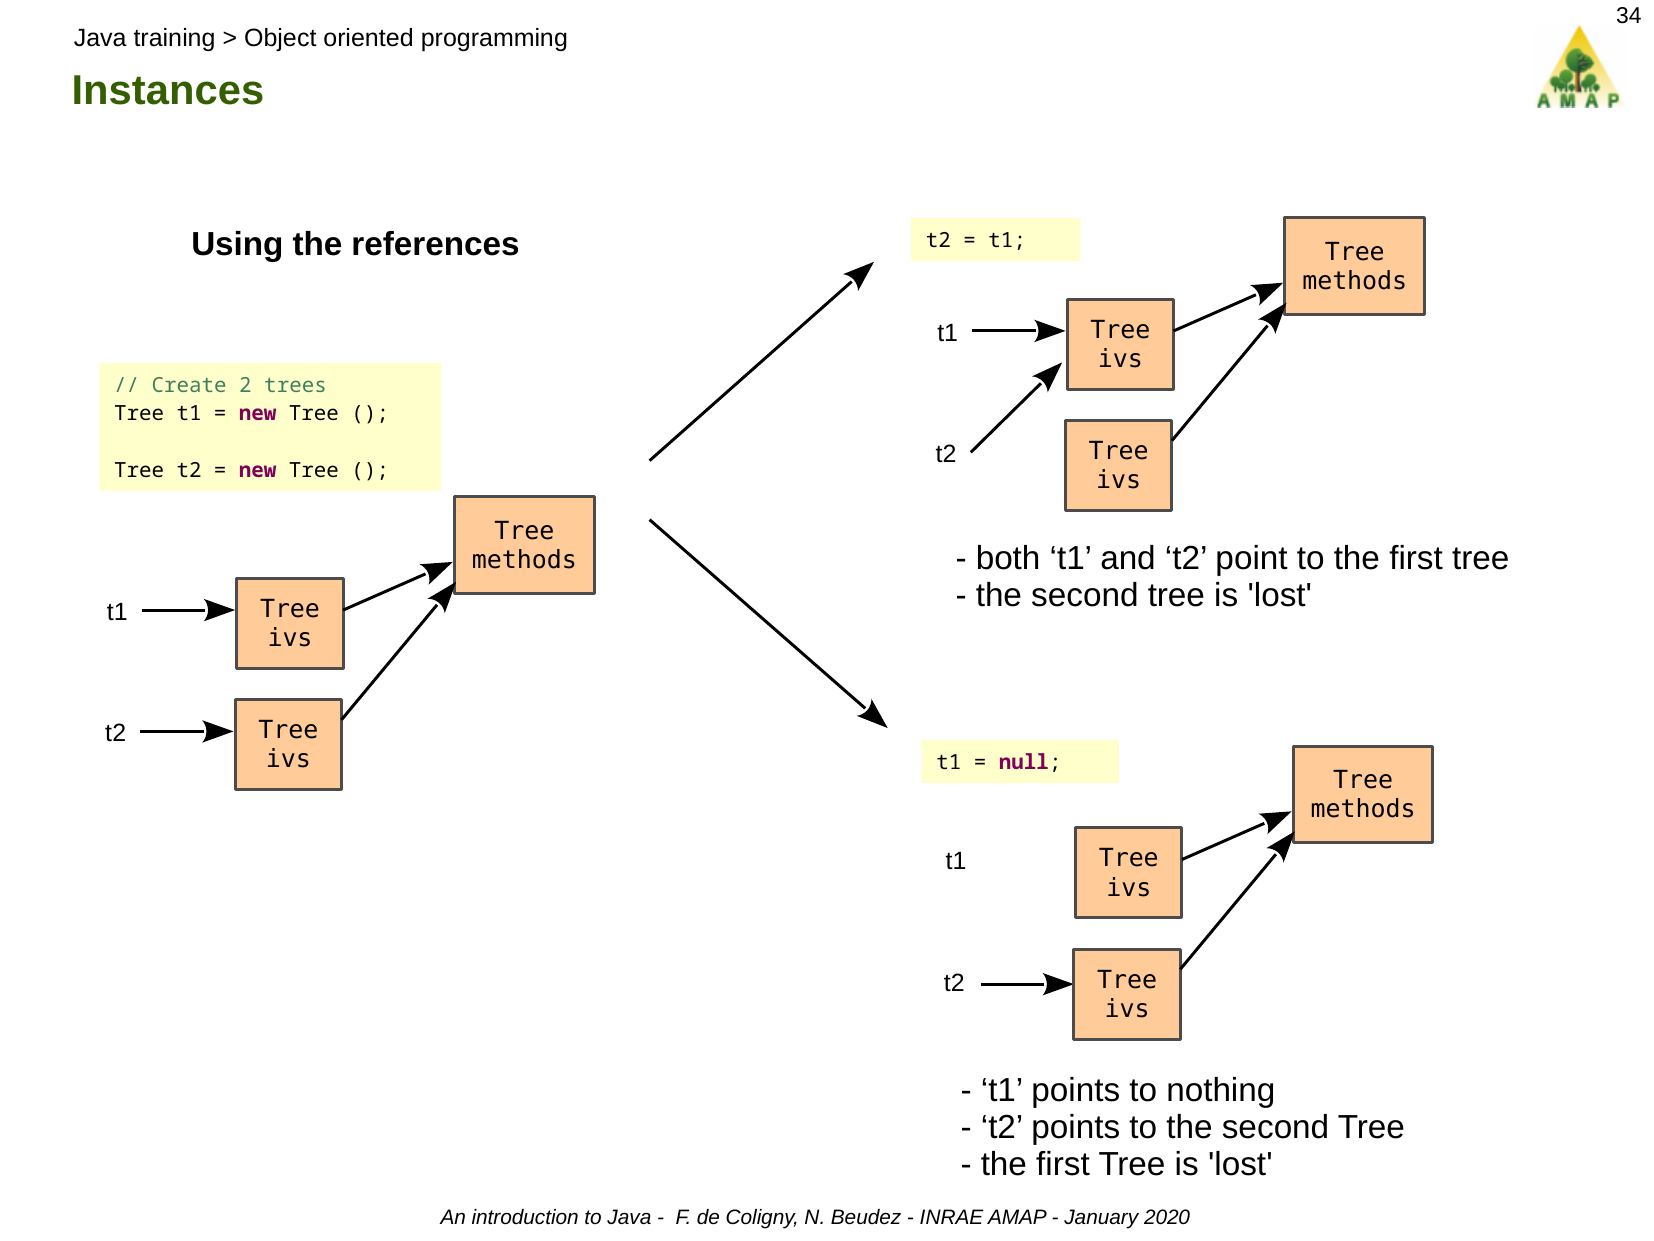

34
Java training > Object oriented programming
Instances
Tree
methods
Using the references
t2 = t1;
Tree
ivs
t1
// Create 2 trees
Tree t1 = new Tree ();
Tree t2 = new Tree ();
Tree
ivs
t2
Tree
methods
- both ‘t1’ and ‘t2’ point to the first tree
- the second tree is 'lost'
Tree
ivs
t1
Tree
ivs
t2
t1 = null;
Tree
methods
Tree
ivs
t1
Tree
ivs
t2
- ‘t1’ points to nothing
- ‘t2’ points to the second Tree
- the first Tree is 'lost'